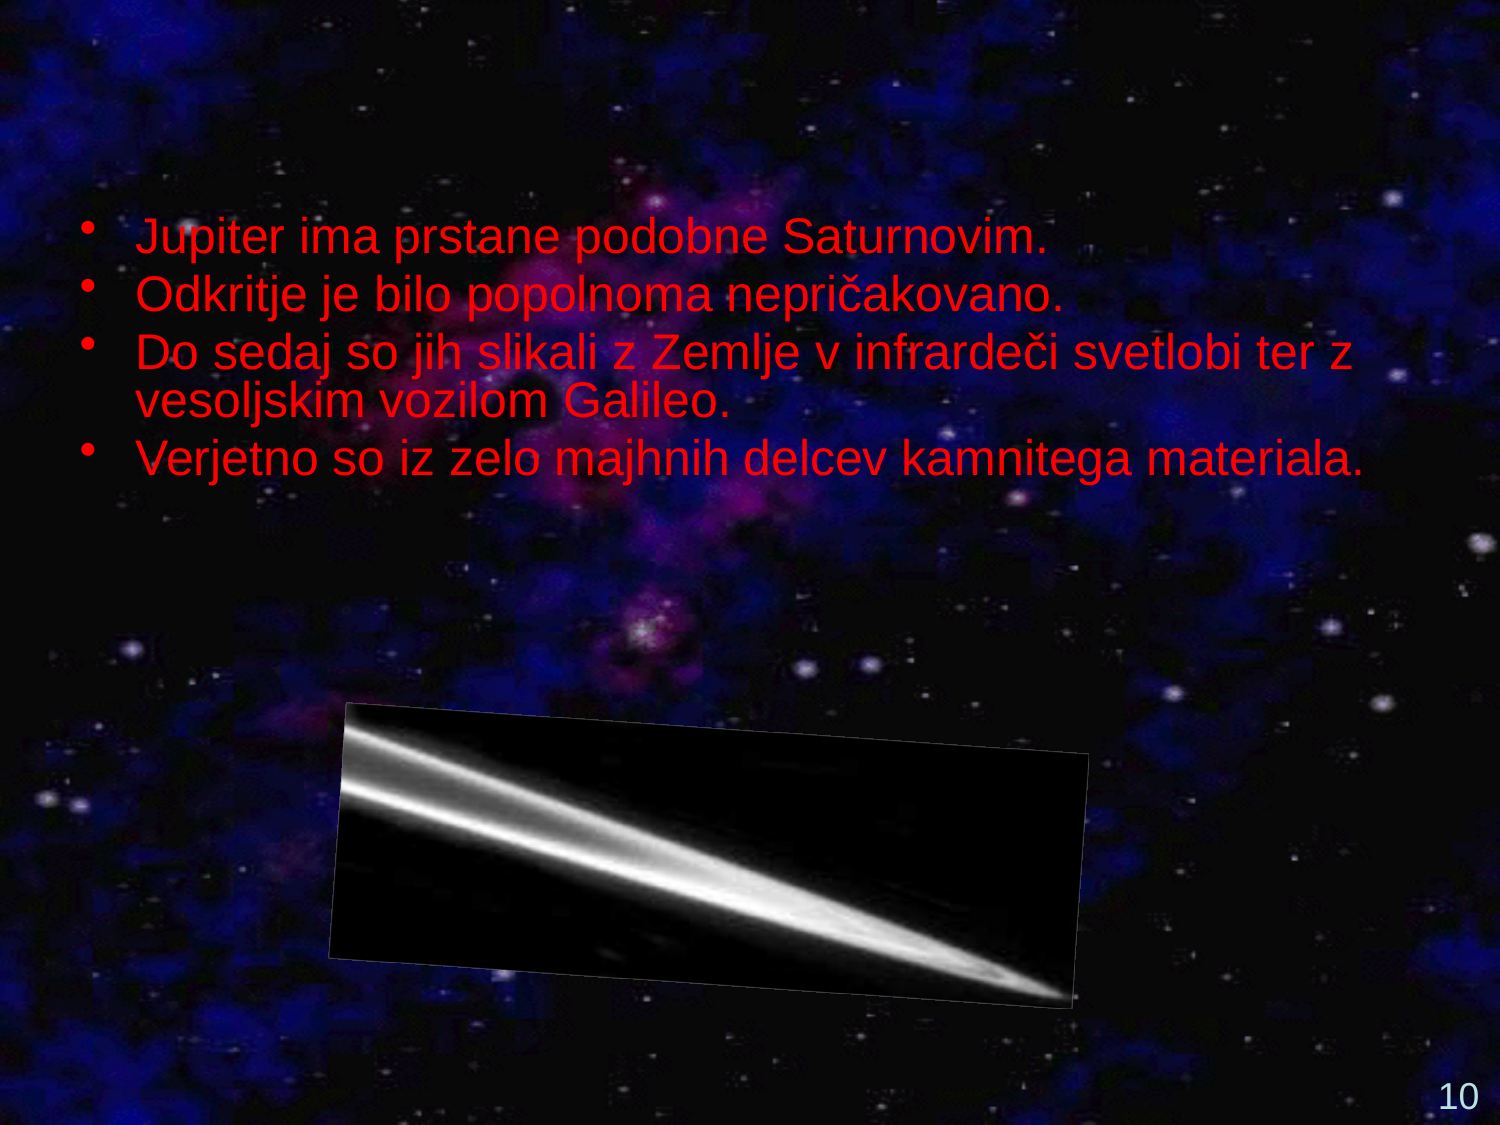

Jupiter ima prstane podobne Saturnovim.
Odkritje je bilo popolnoma nepričakovano.
Do sedaj so jih slikali z Zemlje v infrardeči svetlobi ter z vesoljskim vozilom Galileo.
Verjetno so iz zelo majhnih delcev kamnitega materiala.
10